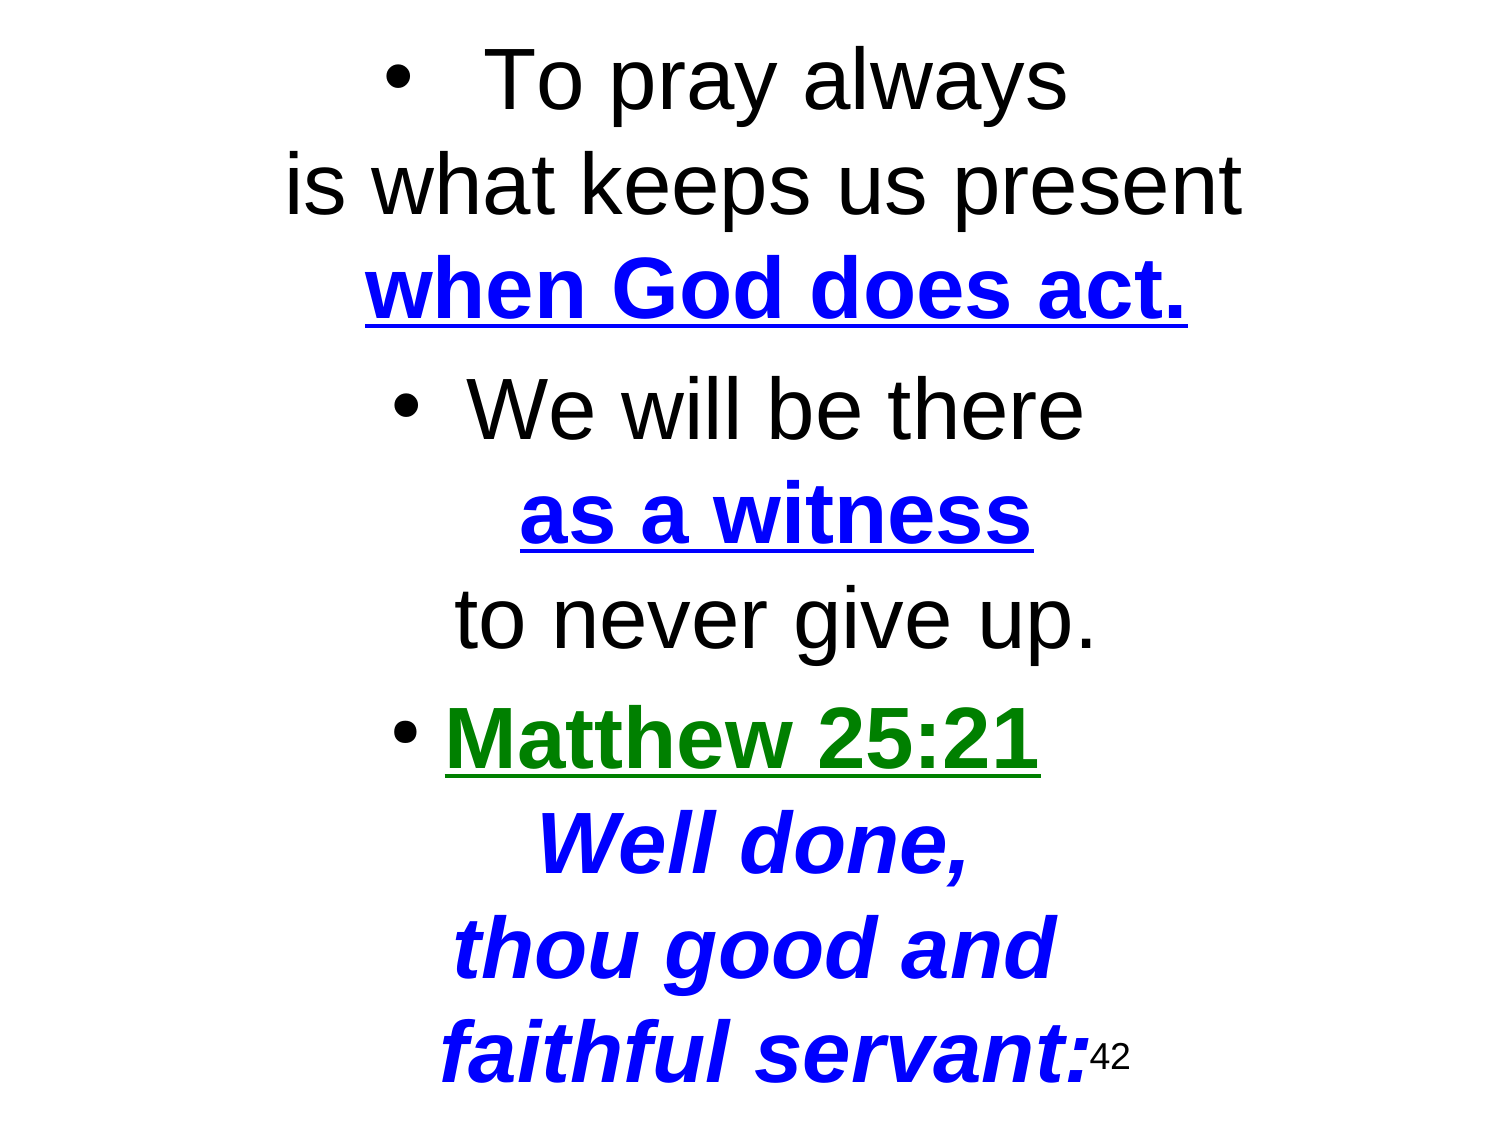

# To pray always is what keeps us present when God does act.
We will be there
as a witness
to never give up.
Matthew 25:21 
Well done,
thou good and
faithful servant:
42